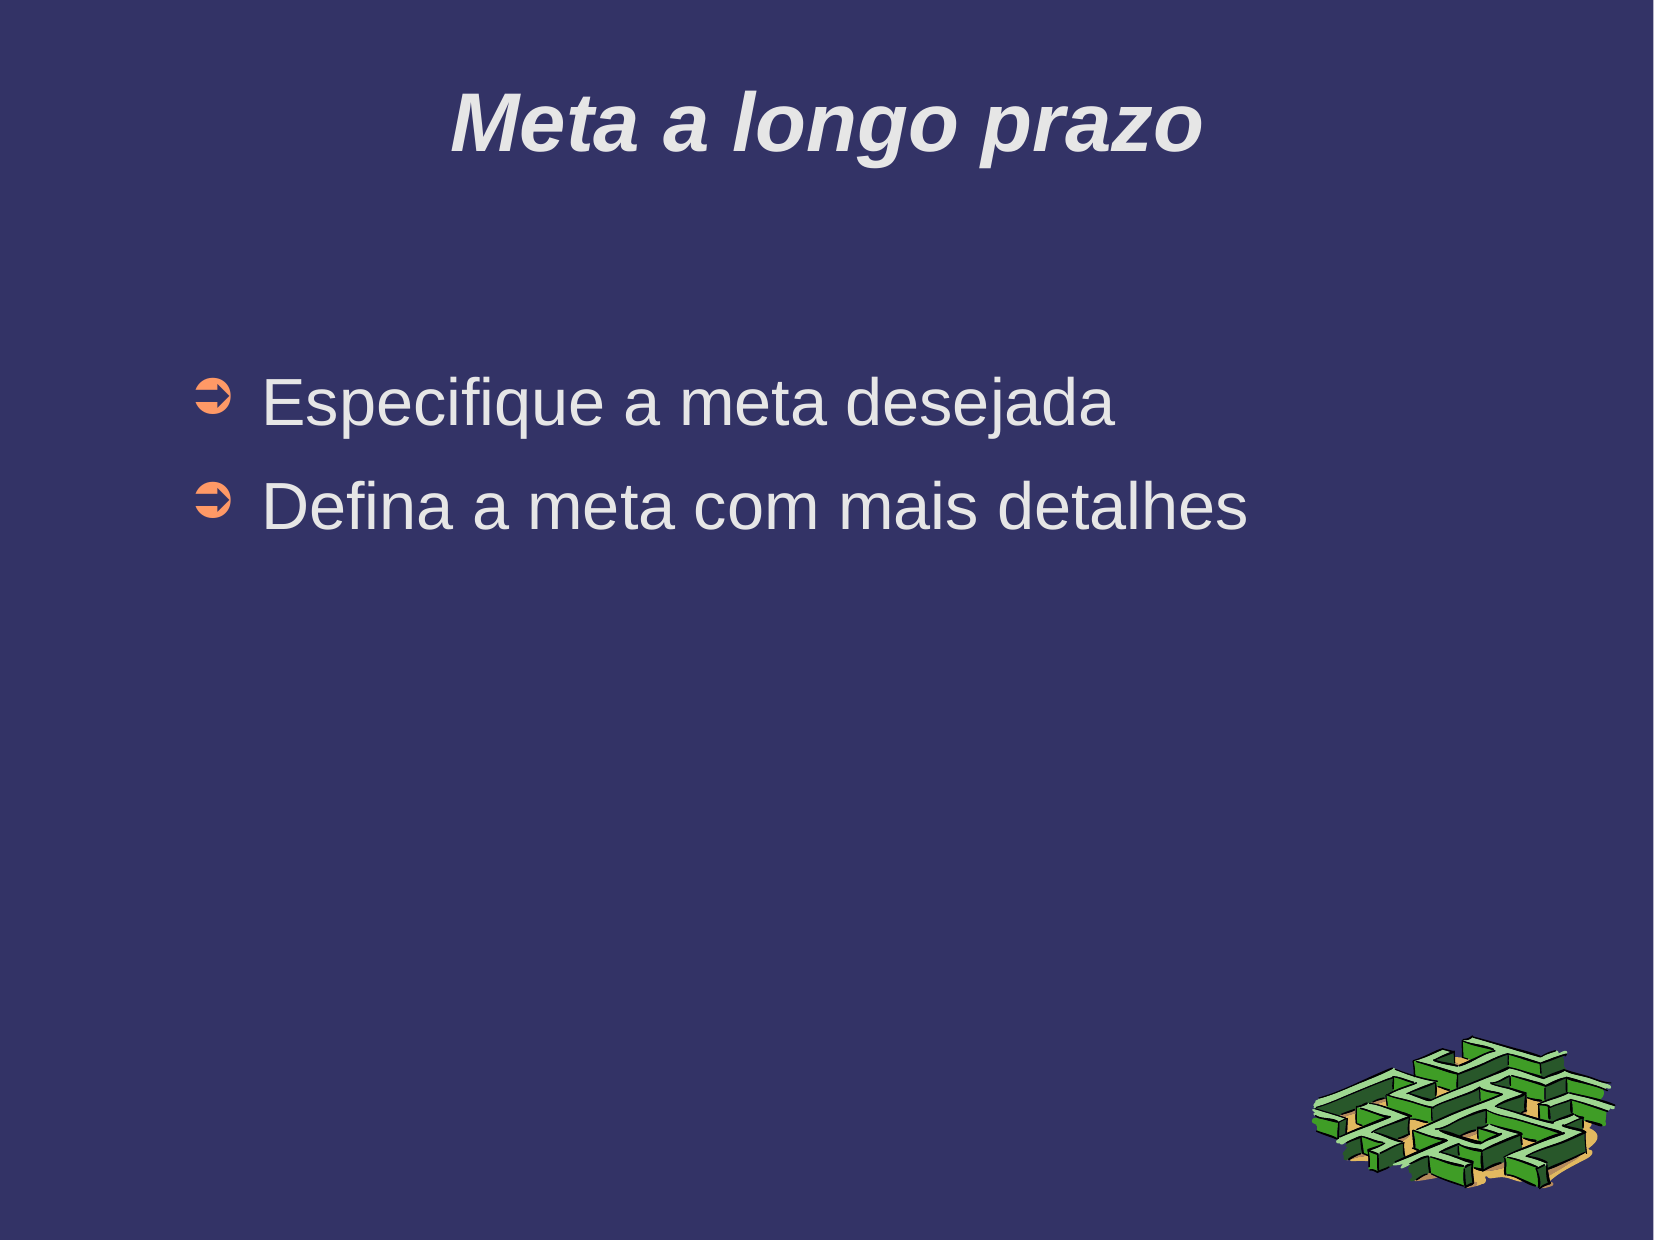

# Meta a longo prazo
Especifique a meta desejada
Defina a meta com mais detalhes